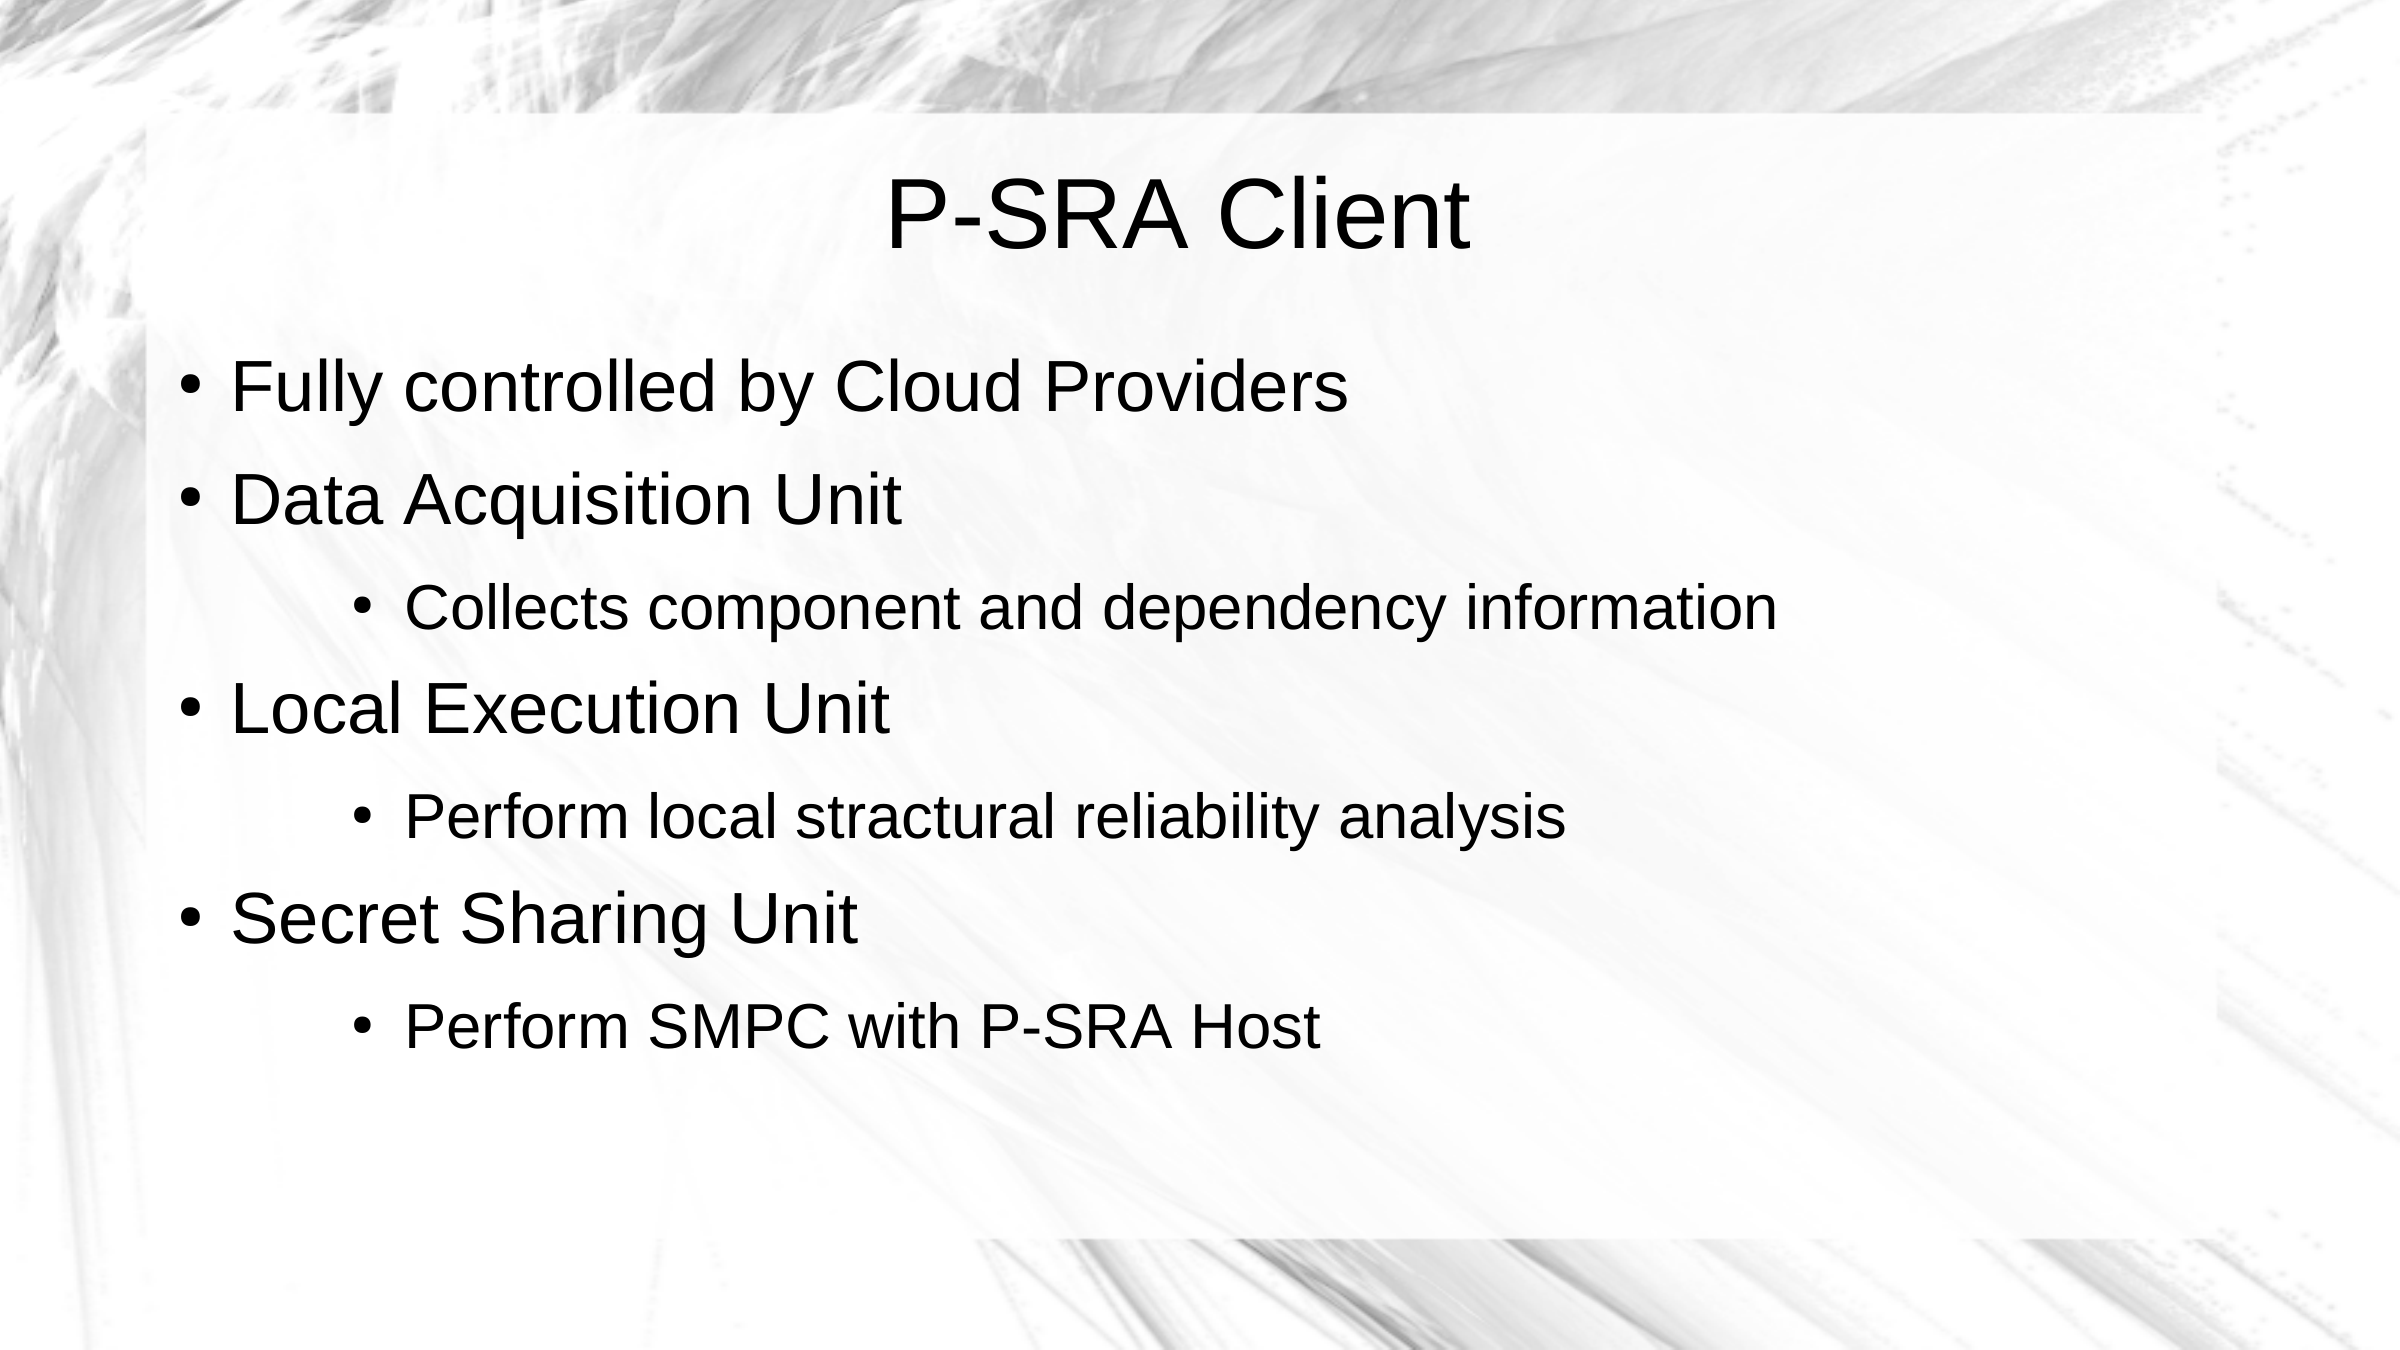

# P-SRA Client
Fully controlled by Cloud Providers
Data Acquisition Unit
Collects component and dependency information
Local Execution Unit
Perform local stractural reliability analysis
Secret Sharing Unit
Perform SMPC with P-SRA Host